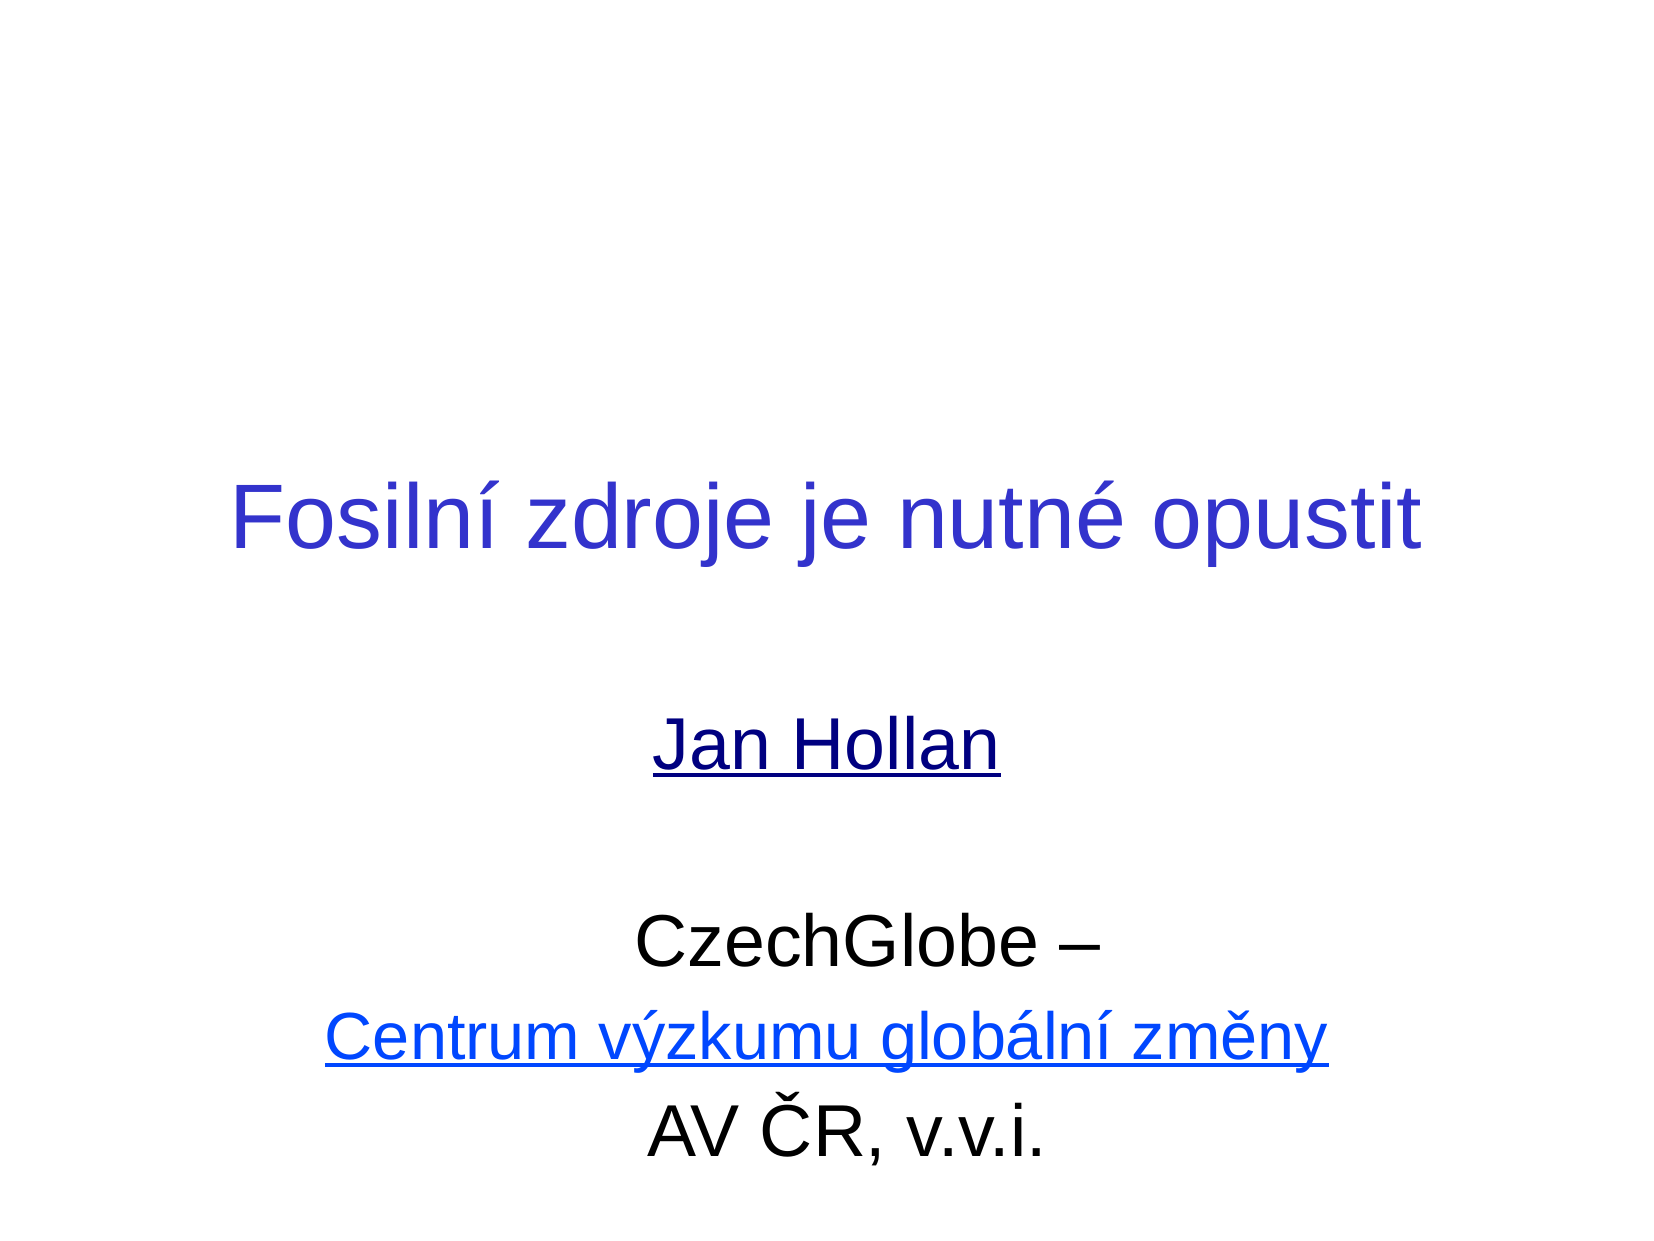

# Fosilní zdroje je nutné opustit
Jan Hollan
 CzechGlobe –
Centrum výzkumu globální změny
 AV ČR, v.v.i.